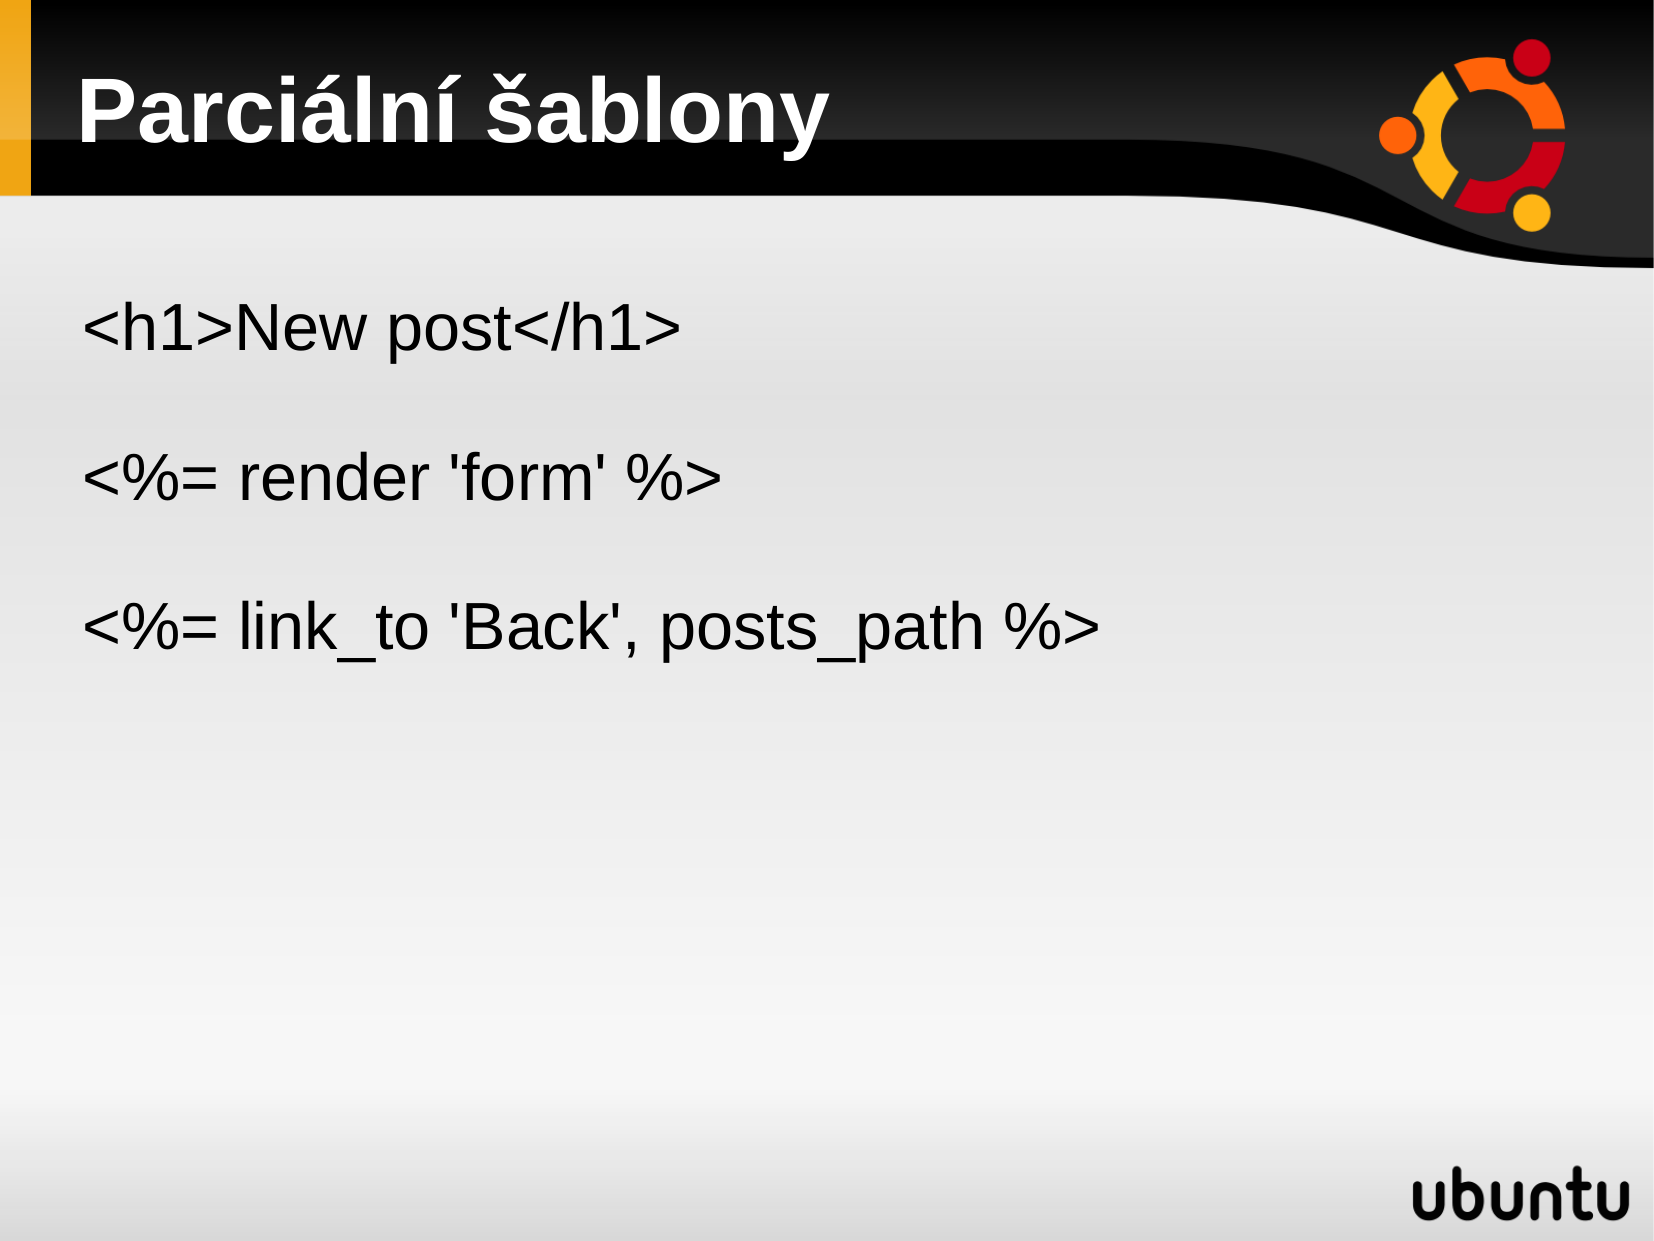

# Parciální šablony
<h1>New post</h1>
<%= render 'form' %>
<%= link_to 'Back', posts_path %>